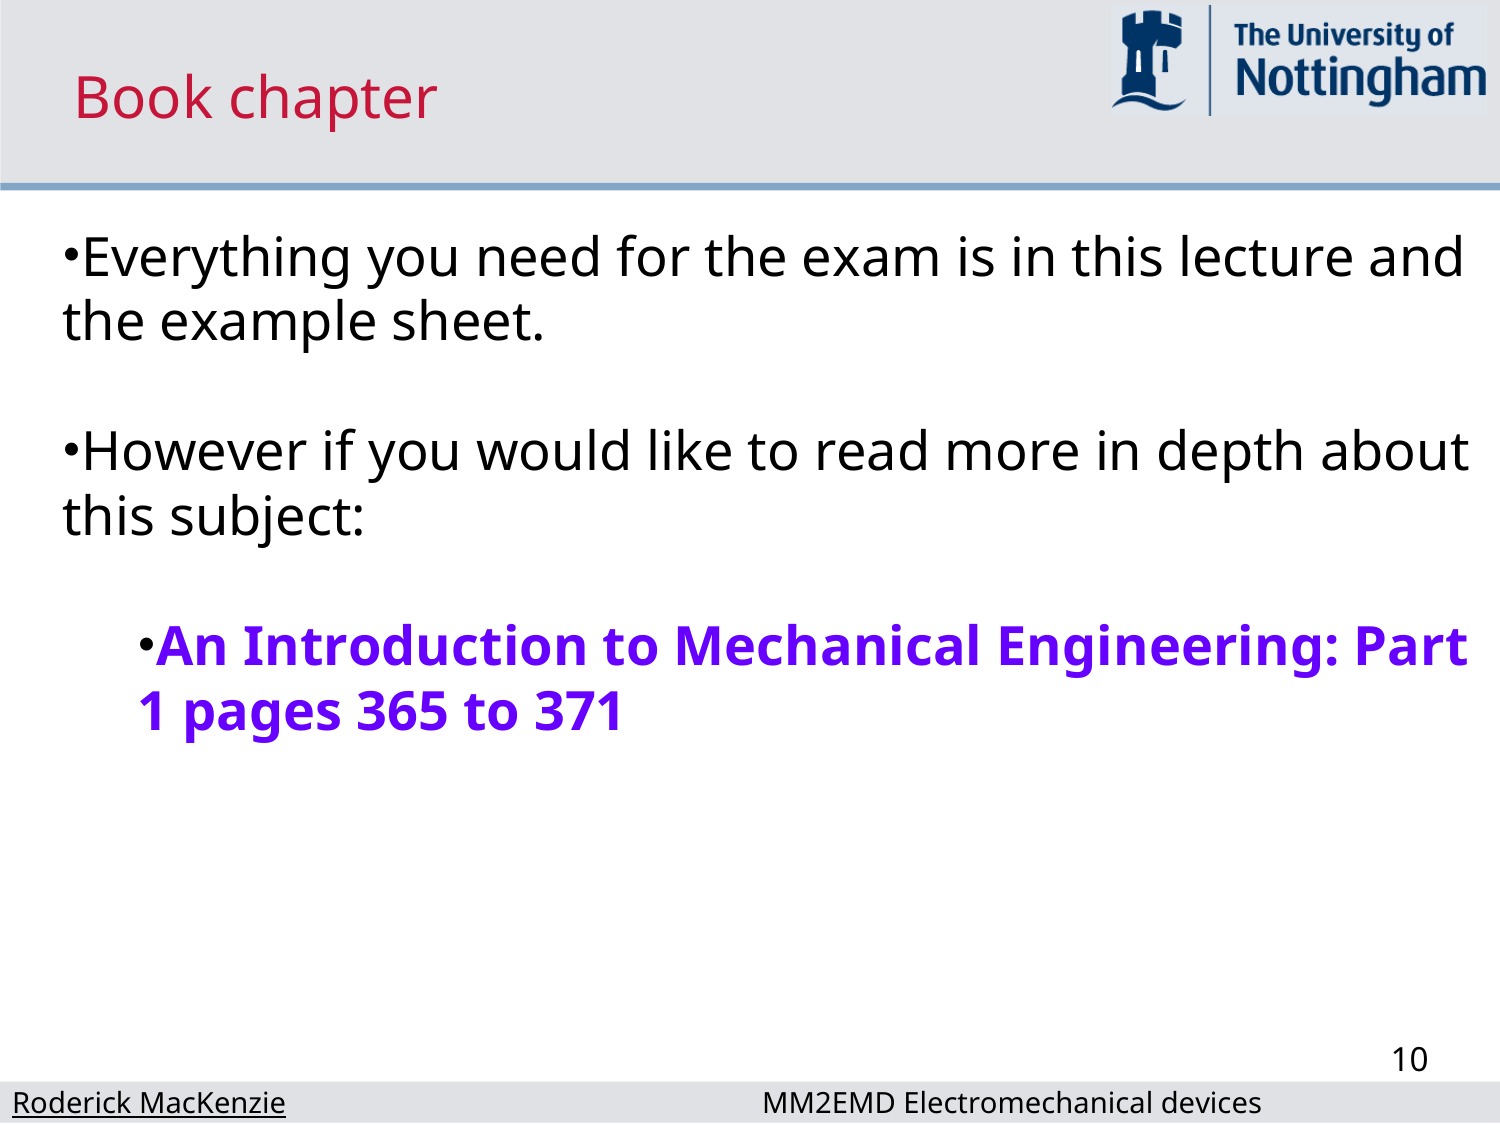

# Book chapter
Everything you need for the exam is in this lecture and the example sheet.
However if you would like to read more in depth about this subject:
An Introduction to Mechanical Engineering: Part 1 pages 365 to 371